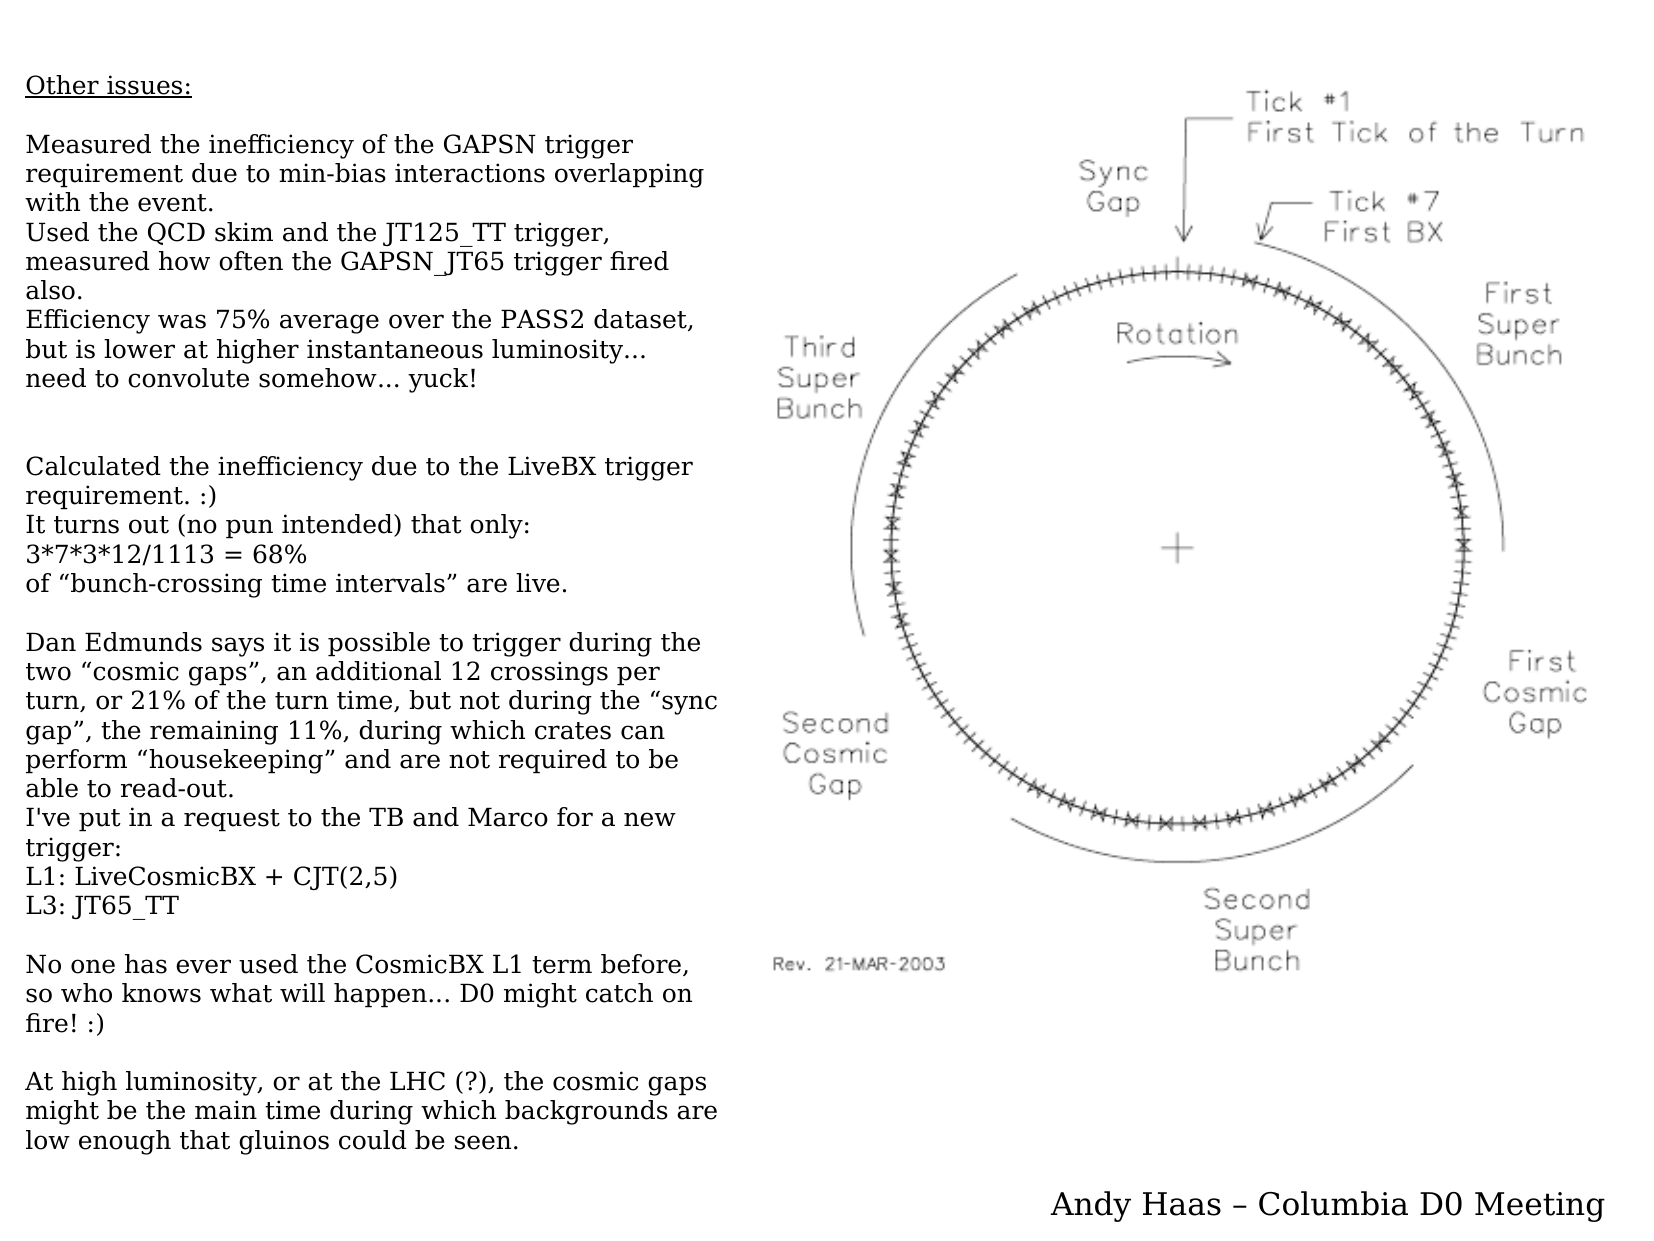

Other issues:
Measured the inefficiency of the GAPSN trigger requirement due to min-bias interactions overlapping with the event.
Used the QCD skim and the JT125_TT trigger, measured how often the GAPSN_JT65 trigger fired also.
Efficiency was 75% average over the PASS2 dataset, but is lower at higher instantaneous luminosity...
need to convolute somehow... yuck!
Calculated the inefficiency due to the LiveBX trigger requirement. :)
It turns out (no pun intended) that only:
3*7*3*12/1113 = 68%
of “bunch-crossing time intervals” are live.
Dan Edmunds says it is possible to trigger during the two “cosmic gaps”, an additional 12 crossings per turn, or 21% of the turn time, but not during the “sync gap”, the remaining 11%, during which crates can perform “housekeeping” and are not required to be able to read-out.
I've put in a request to the TB and Marco for a new trigger:
L1: LiveCosmicBX + CJT(2,5)
L3: JT65_TT
No one has ever used the CosmicBX L1 term before, so who knows what will happen... D0 might catch on fire! :)
At high luminosity, or at the LHC (?), the cosmic gaps might be the main time during which backgrounds are low enough that gluinos could be seen.